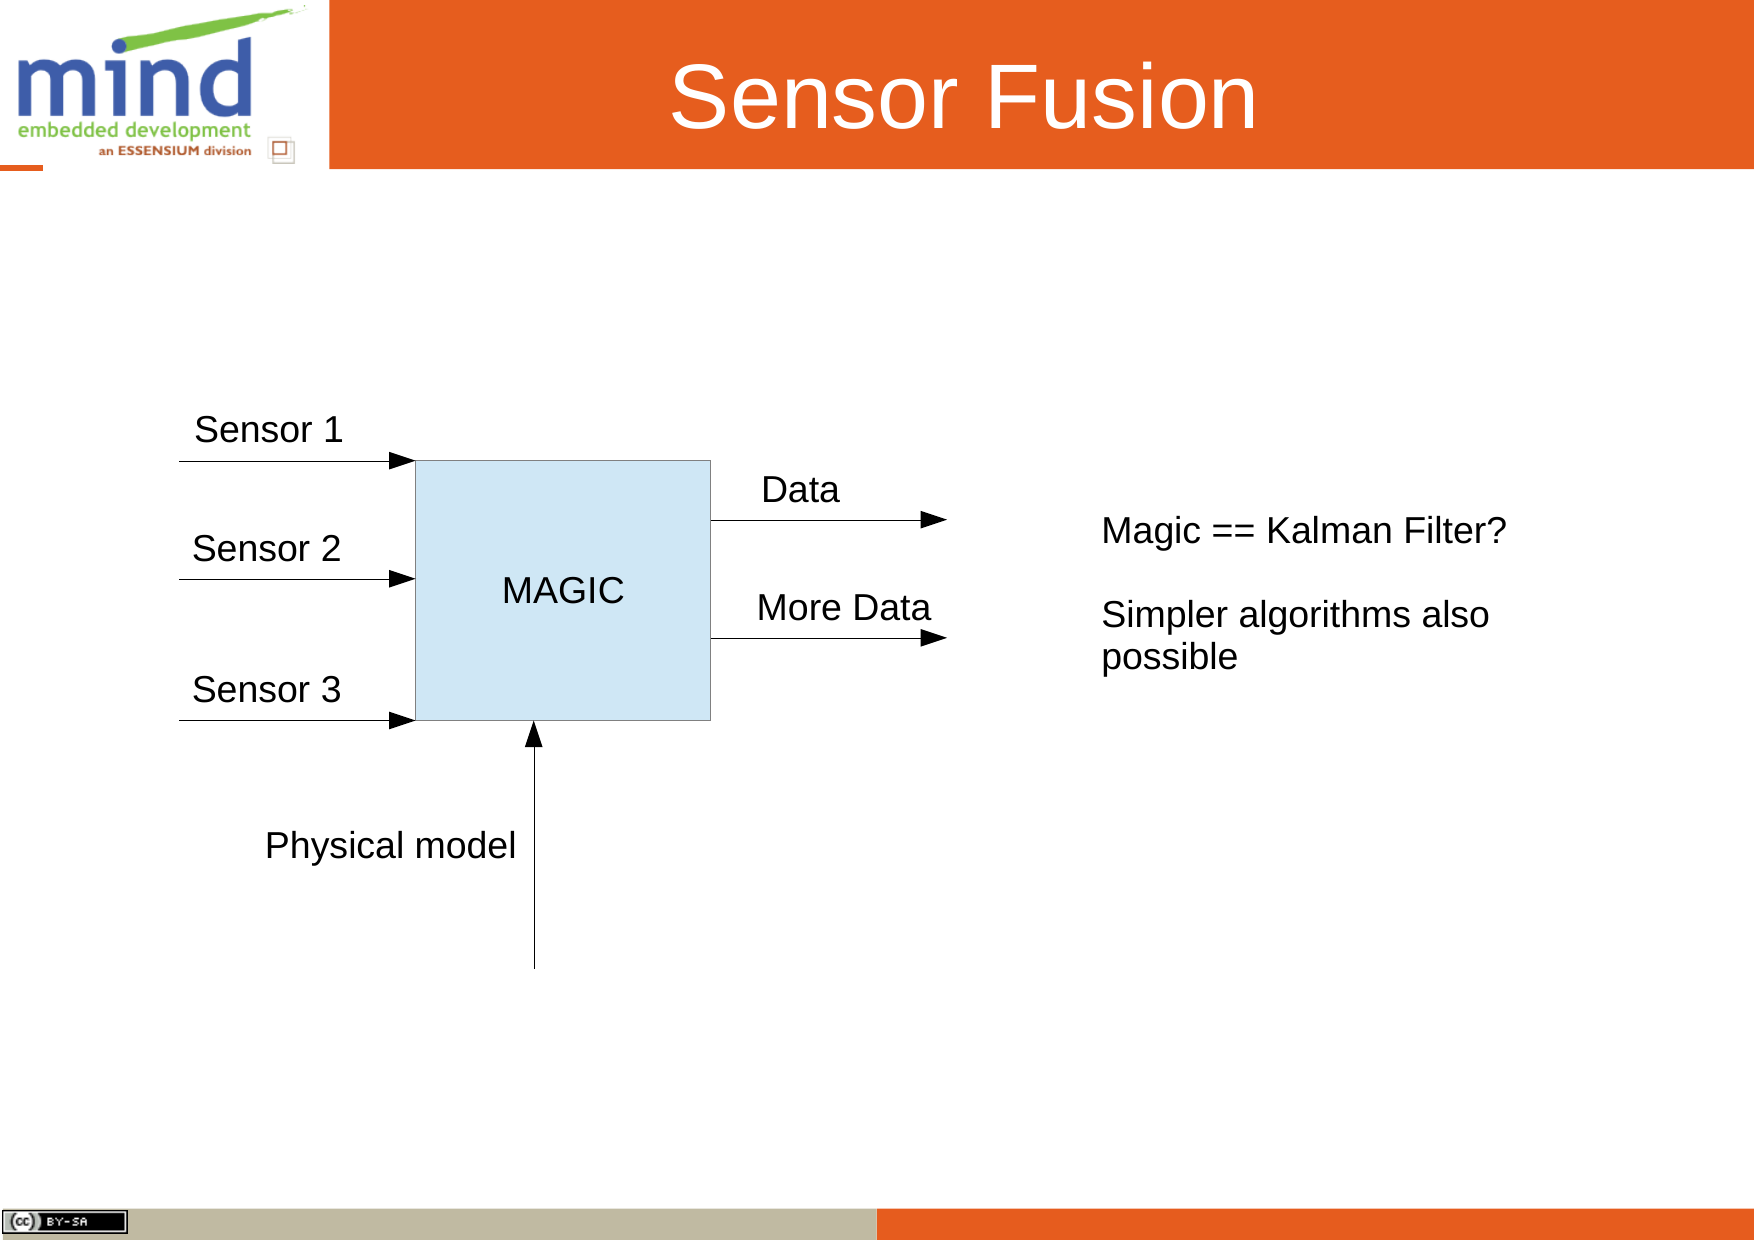

# Sensor Fusion
Sensor 1
MAGIC
Data
Magic == Kalman Filter?
Simpler algorithms also possible
Sensor 2
More Data
Sensor 3
Physical model